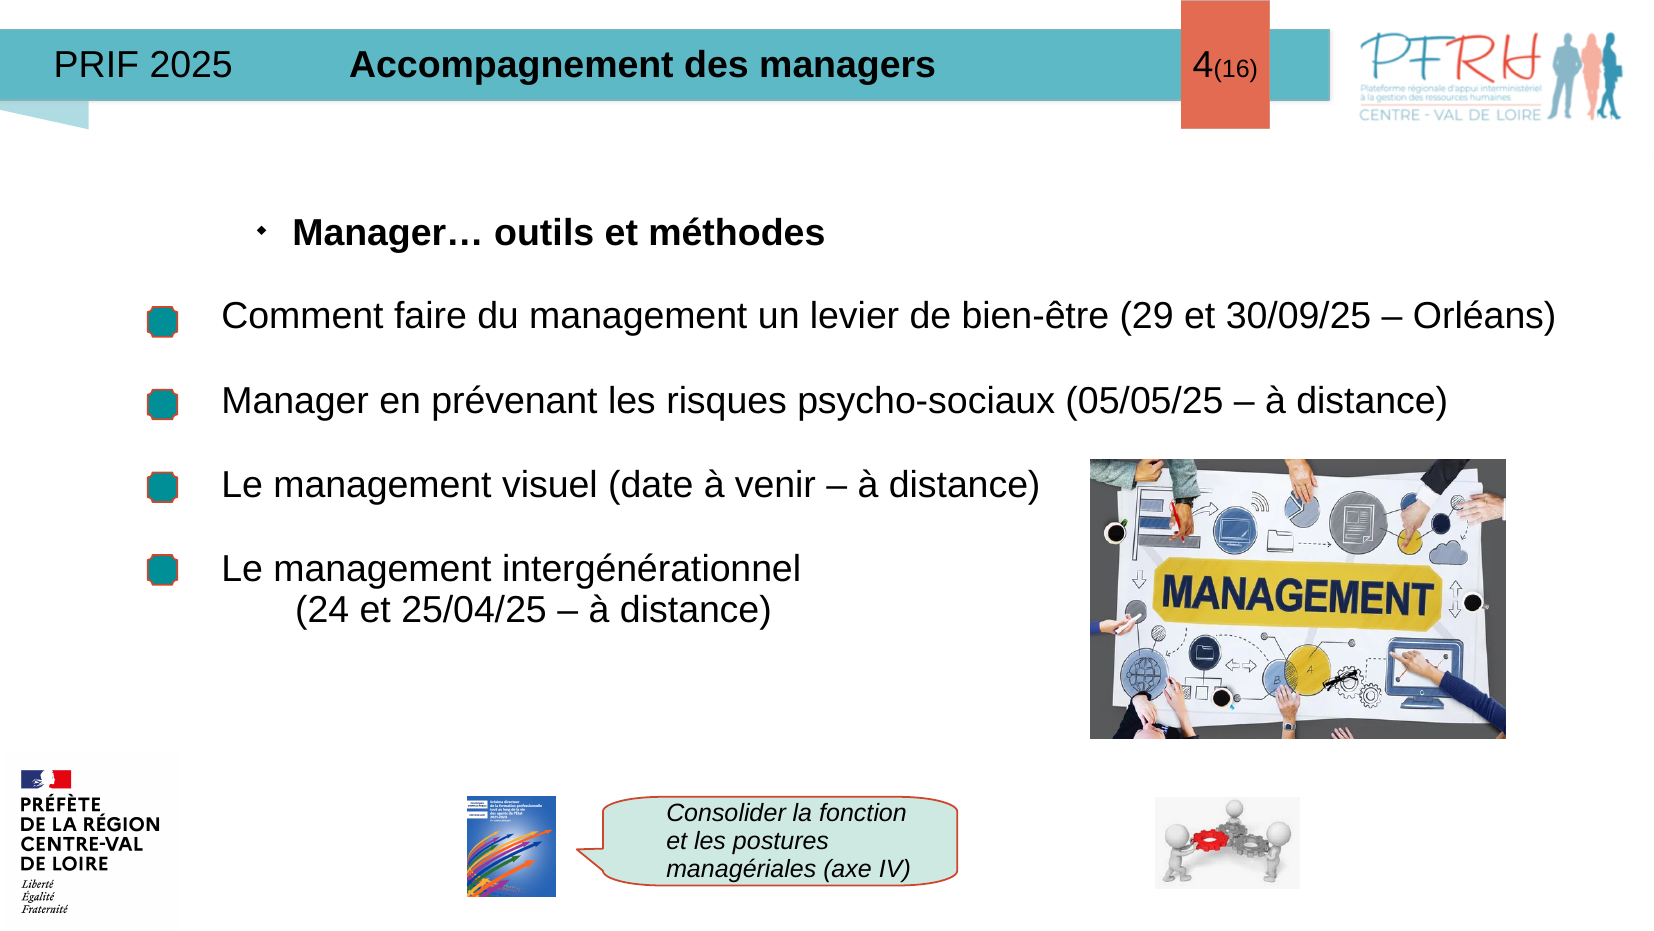

4(16)
PRIF 2025		Accompagnement des managers
Manager… outils et méthodes
Comment faire du management un levier de bien-être (29 et 30/09/25 – Orléans)
Manager en prévenant les risques psycho-sociaux (05/05/25 – à distance)
Le management visuel (date à venir – à distance)
Le management intergénérationnel
	(24 et 25/04/25 – à distance)
et
Consolider la fonction et les postures managériales (axe IV)